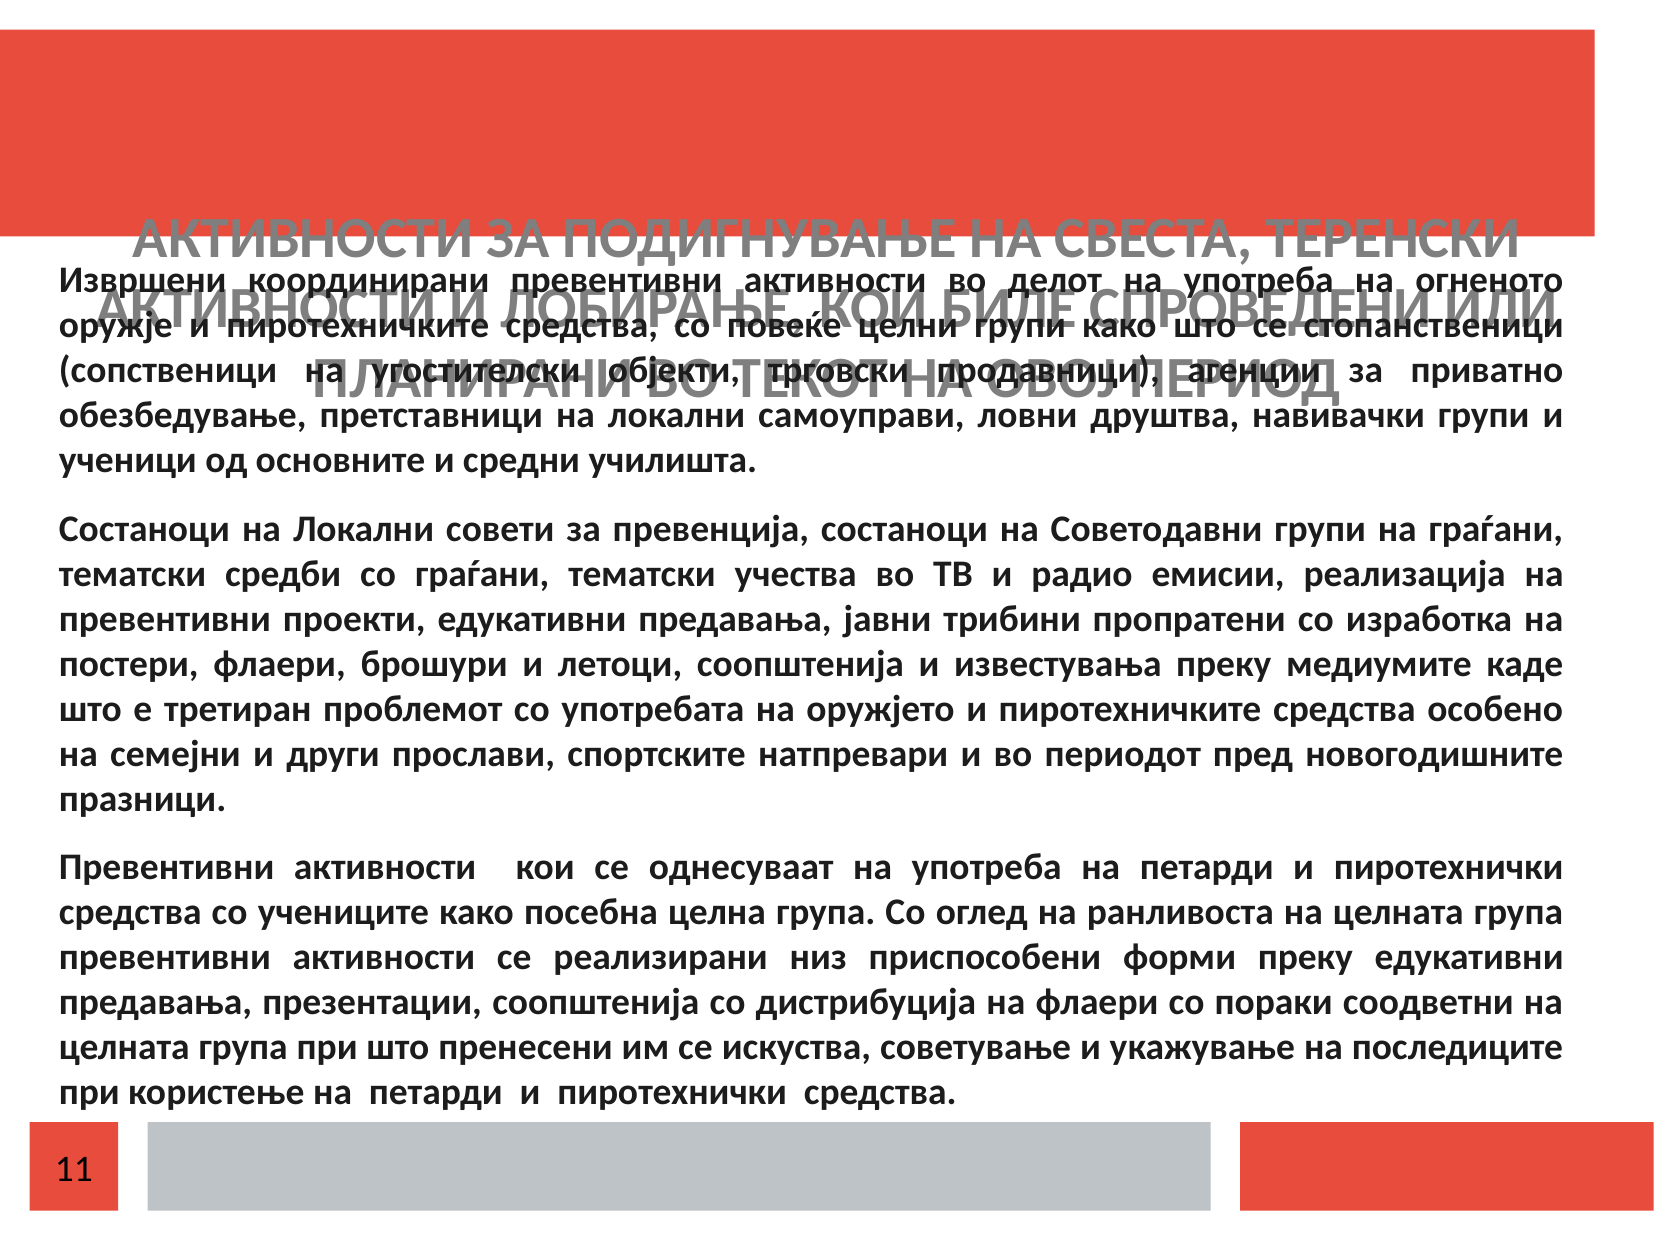

# АКТИВНОСТИ ЗА ПОДИГНУВАЊЕ НА СВЕСТА, ТЕРЕНСКИ АКТИВНОСТИ И ЛОБИРАЊЕ, КОИ БИЛЕ СПРОВЕДЕНИ ИЛИ ПЛАНИРАНИ ВО ТЕКОТ НА ОВОЈ ПЕРИОД
Извршени координирани превентивни активности во делот на употреба на огненото оружје и пиротехничките средства, со повеќе целни групи како што се стопанственици (сопственици на угостителски објекти, трговски продавници), агенции за приватно обезбедување, претставници на локални самоуправи, ловни друштва, навивачки групи и ученици од основните и средни училишта.
Состаноци на Локални совети за превенција, состаноци на Советодавни групи на граѓани, тематски средби со граѓани, тематски учества во ТВ и радио емисии, реализација на превентивни проекти, едукативни предавања, јавни трибини пропратени со изработка на постери, флаери, брошури и летоци, соопштенија и известувања преку медиумите каде што е третиран проблемот со употребата на оружјето и пиротехничките средства особено на семејни и други прослави, спортските натпревари и во периодот пред новогодишните празници.
Превентивни активности кои се однесуваат на употреба на петарди и пиротехнички средства со учениците како посебна целна група. Со оглед на ранливоста на целната група превентивни активности се реализирани низ приспособени форми преку едукативни предавања, презентации, соопштенија со дистрибуција на флаери со пораки соодветни на целната група при што пренесени им се искуства, советување и укажување на последиците при користење на петарди и пиротехнички средства.